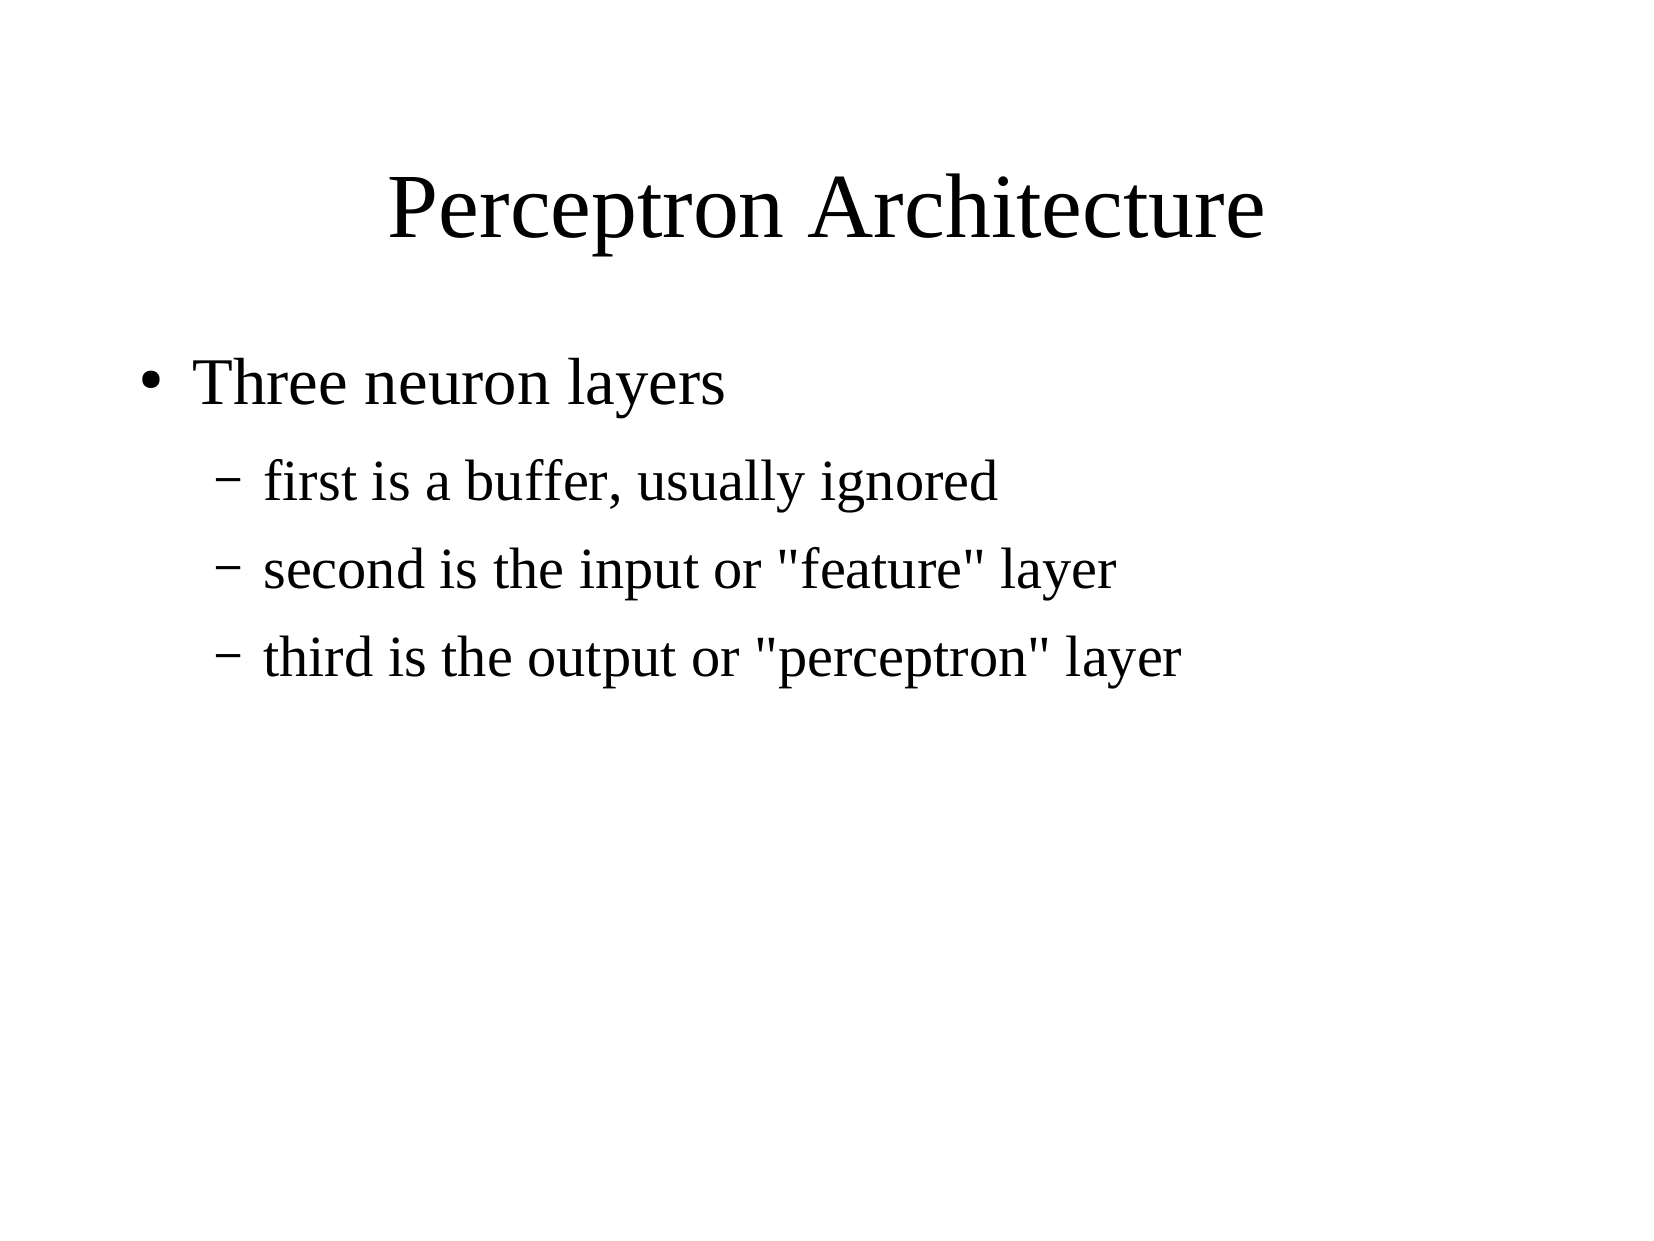

# Perceptron Architecture
Three neuron layers
first is a buffer, usually ignored
second is the input or "feature" layer
third is the output or "perceptron" layer